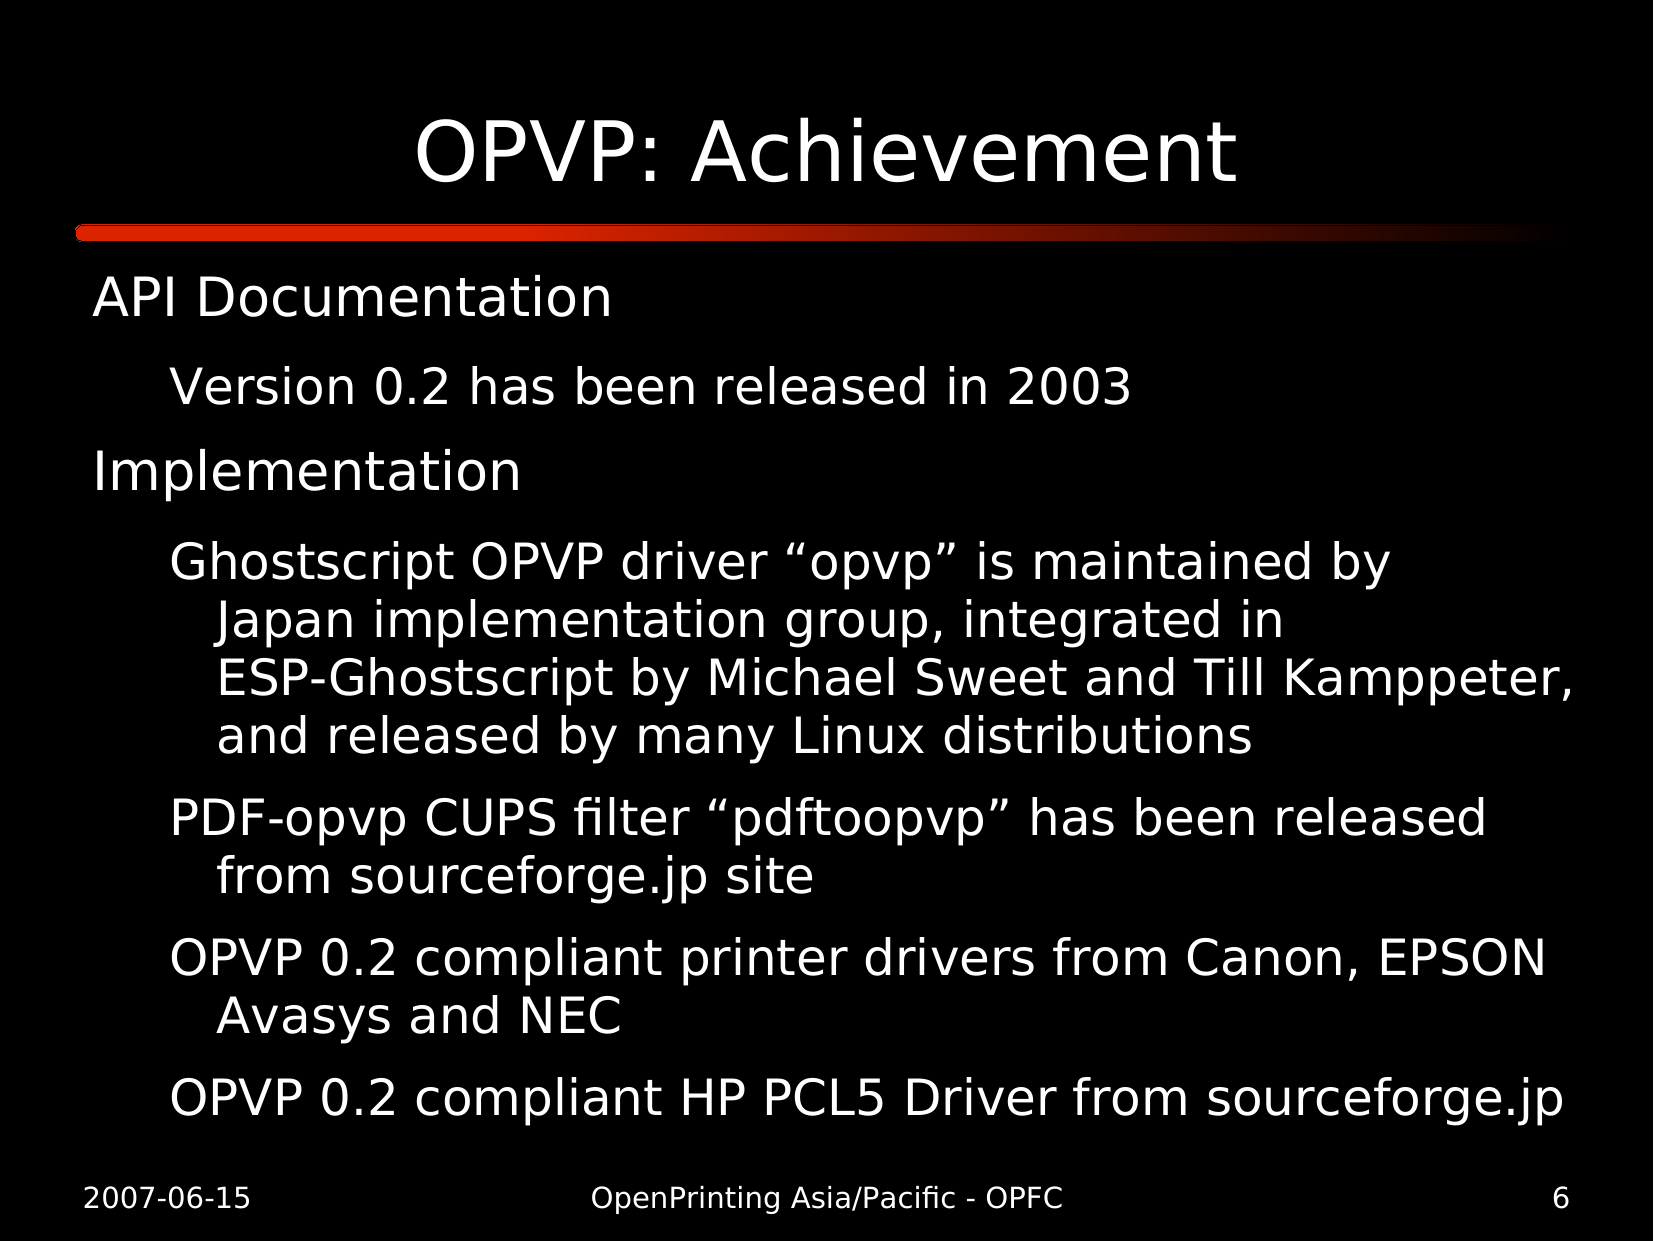

# OPVP: Achievement
API Documentation
Version 0.2 has been released in 2003
Implementation
Ghostscript OPVP driver “opvp” is maintained by
Japan implementation group, integrated in
ESP-Ghostscript by Michael Sweet and Till Kamppeter, and released by many Linux distributions
PDF-opvp CUPS filter “pdftoopvp” has been released from sourceforge.jp site
OPVP 0.2 compliant printer drivers from Canon, EPSON Avasys and NEC
OPVP 0.2 compliant HP PCL5 Driver from sourceforge.jp
2007-06-15
OpenPrinting Asia/Pacific - OPFC
6